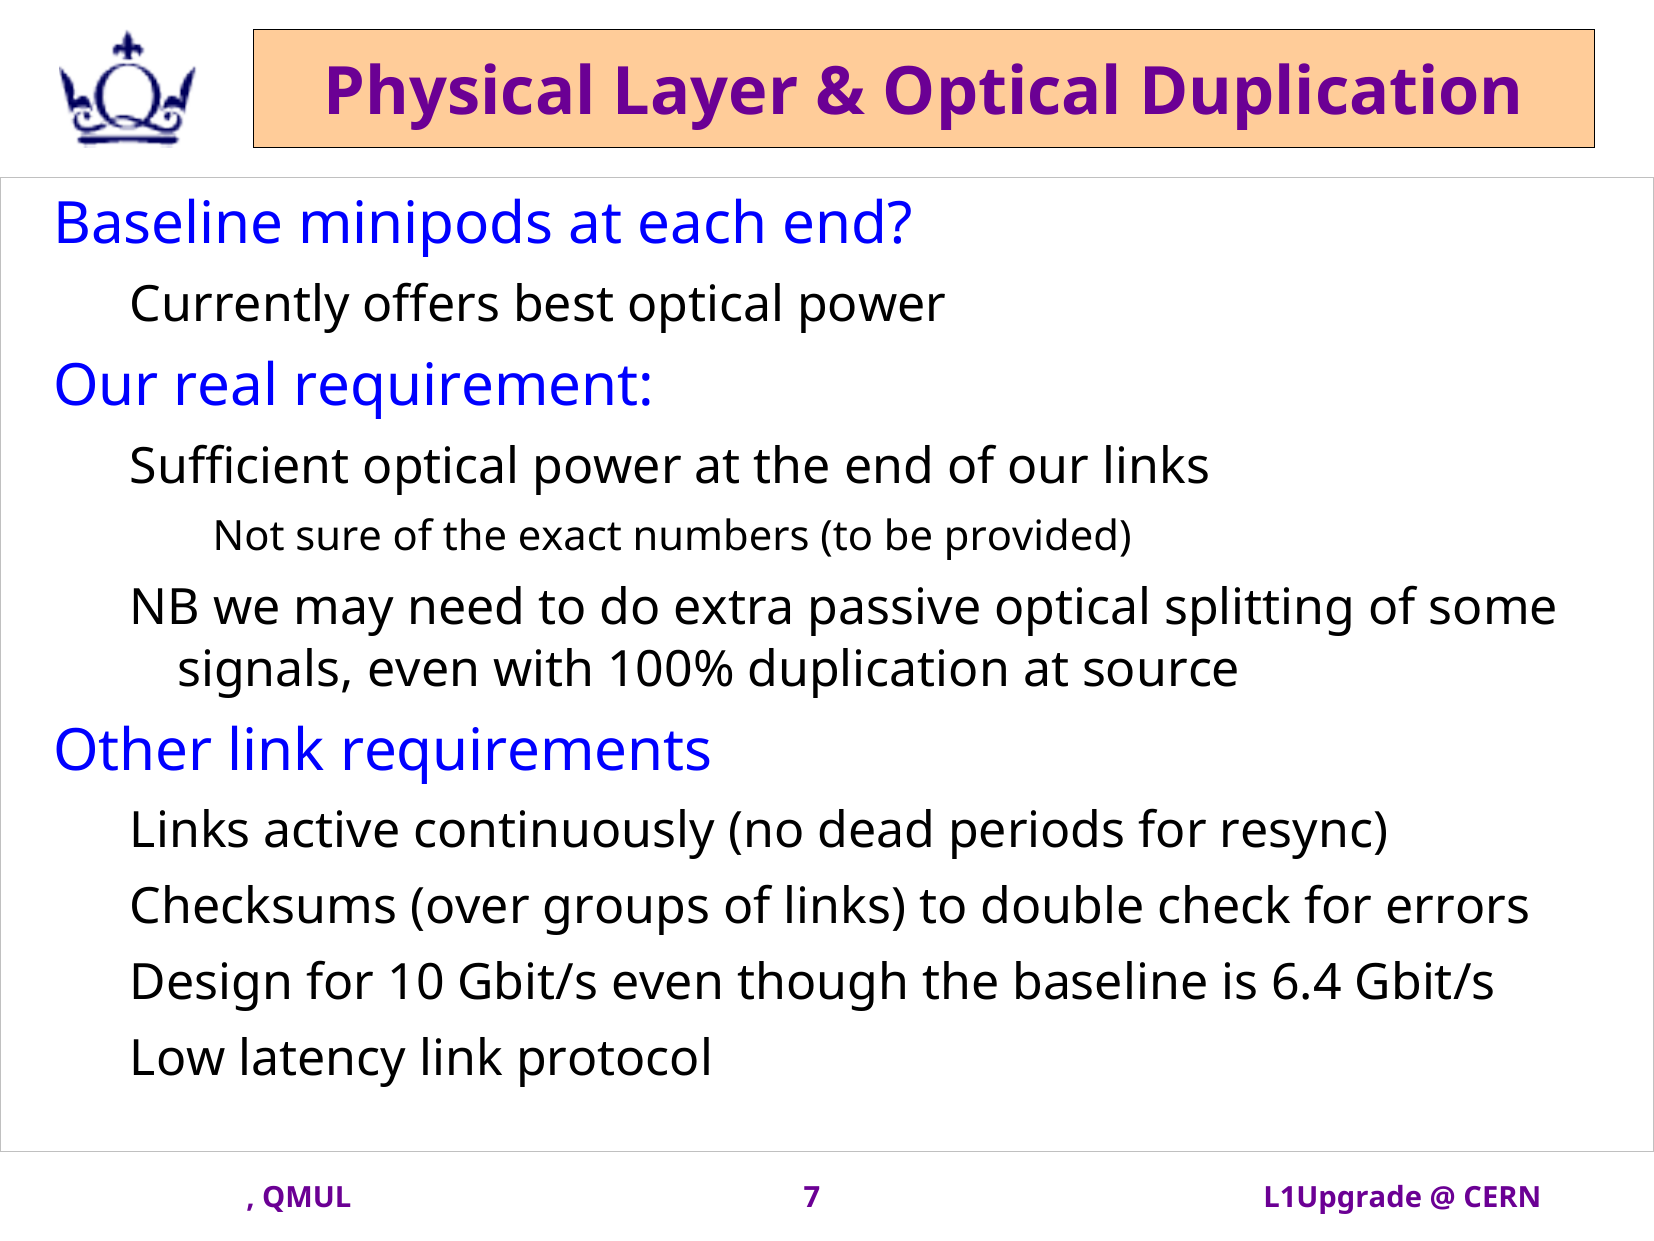

# Physical Layer & Optical Duplication
Baseline minipods at each end?
Currently offers best optical power
Our real requirement:
Sufficient optical power at the end of our links
Not sure of the exact numbers (to be provided)
NB we may need to do extra passive optical splitting of some signals, even with 100% duplication at source
Other link requirements
Links active continuously (no dead periods for resync)
Checksums (over groups of links) to double check for errors
Design for 10 Gbit/s even though the baseline is 6.4 Gbit/s
Low latency link protocol